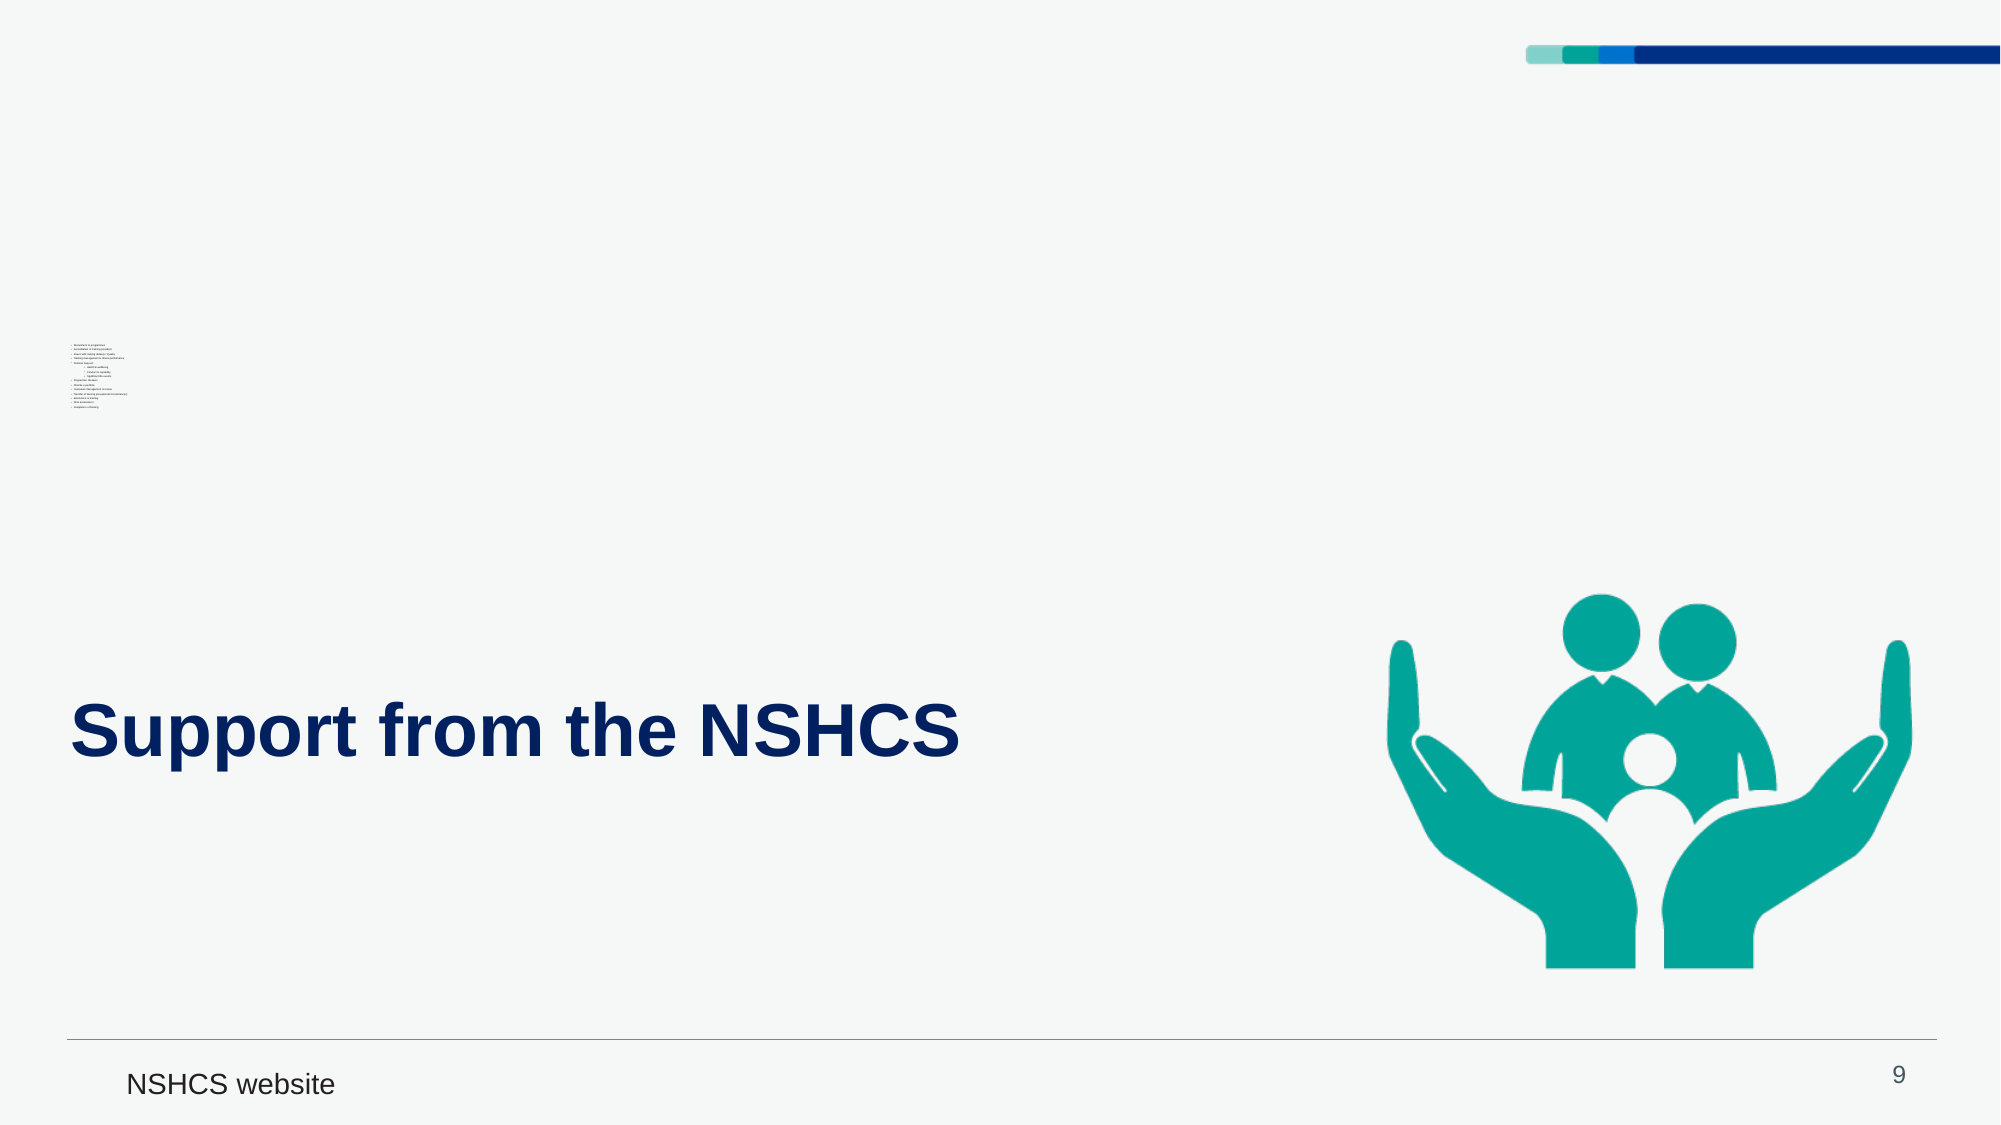

# Recruitment to programmes
Accreditation of training providers
Issues with training delivery / Quality
Training management & clinical performance
Pastoral Support:
Health & wellbeing
Conduct & capability
Significant life events
Progression Reviews
OneFile e-portfolio
Curriculum management & review
Transfer of training (exceptional circumstances)
Extensions to training
Final assessment
Completion of training
Support from the NSHCS
NSHCS website